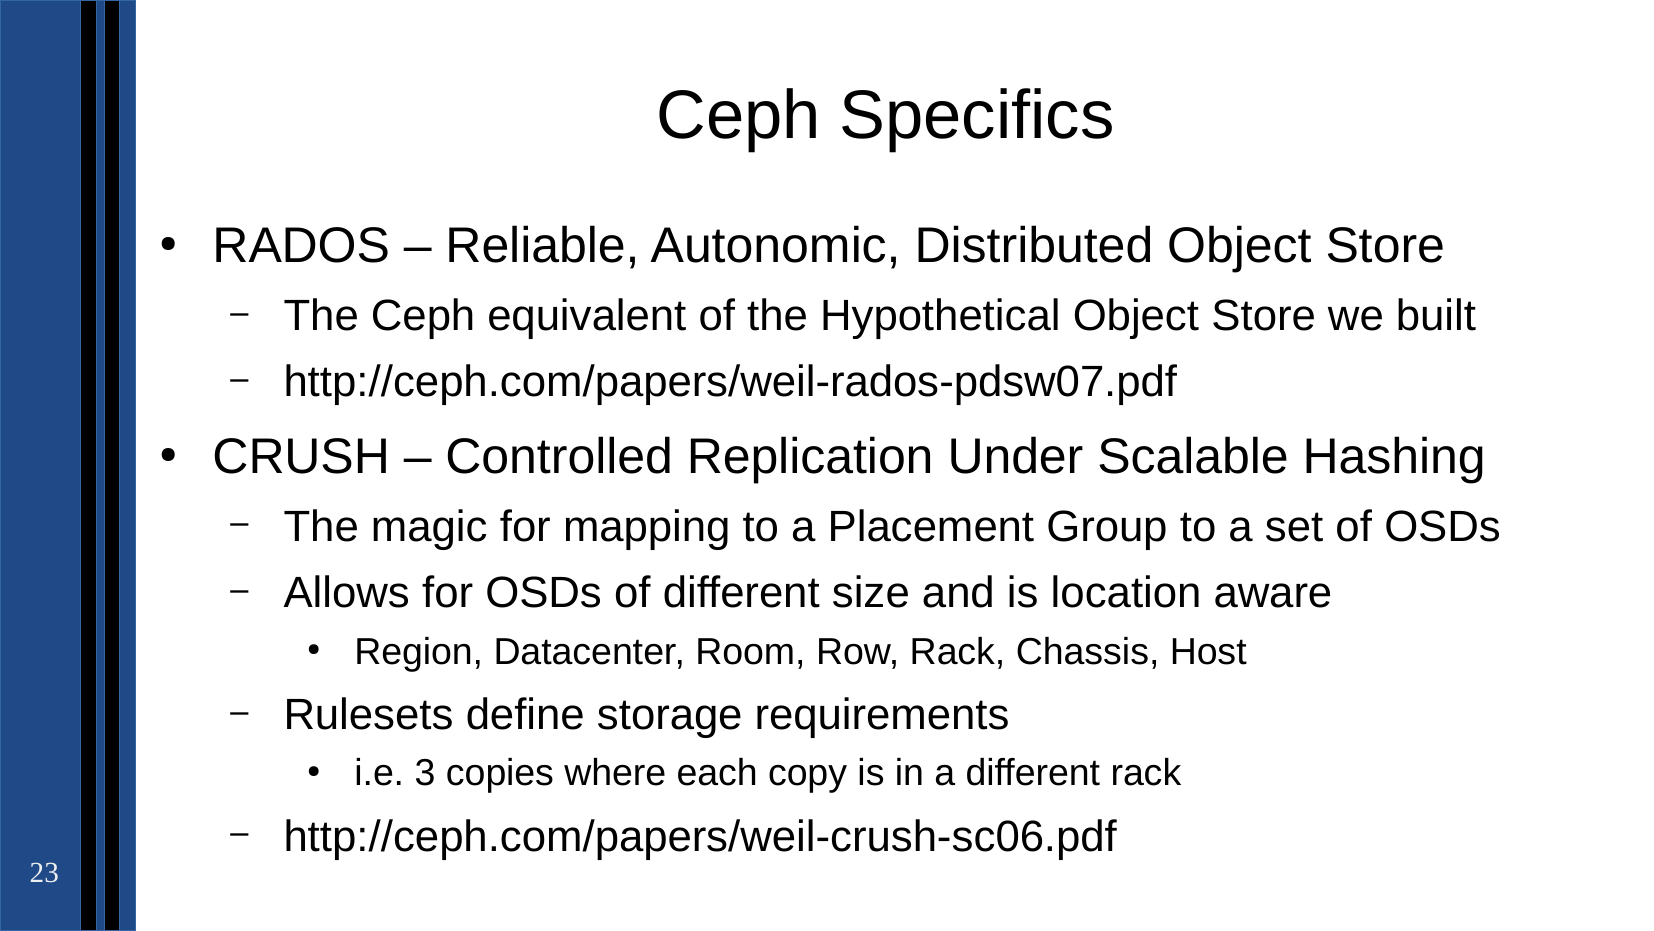

# Ceph Specifics
RADOS – Reliable, Autonomic, Distributed Object Store
The Ceph equivalent of the Hypothetical Object Store we built
http://ceph.com/papers/weil-rados-pdsw07.pdf
CRUSH – Controlled Replication Under Scalable Hashing
The magic for mapping to a Placement Group to a set of OSDs
Allows for OSDs of different size and is location aware
Region, Datacenter, Room, Row, Rack, Chassis, Host
Rulesets define storage requirements
i.e. 3 copies where each copy is in a different rack
http://ceph.com/papers/weil-crush-sc06.pdf
23